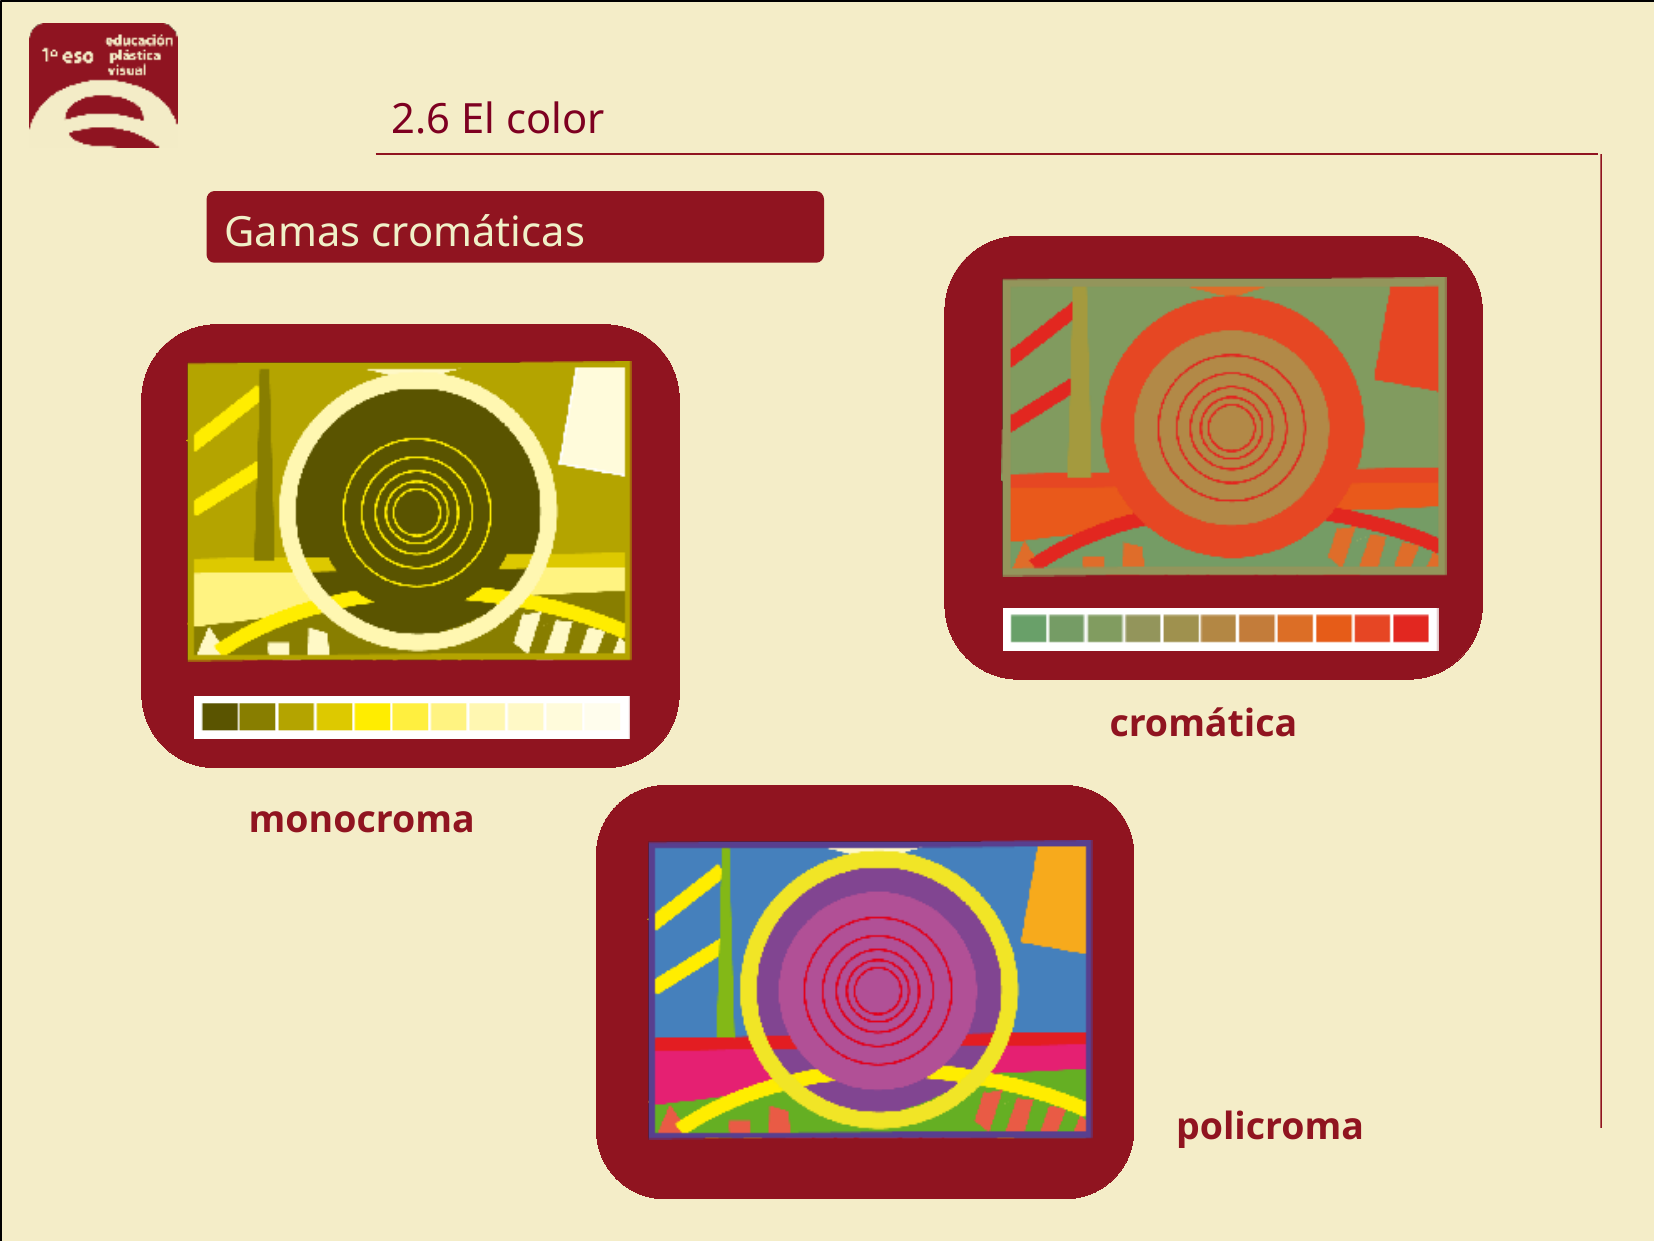

2.6 El color
Gamas cromáticas
#
 cromática
 monocroma
 policroma